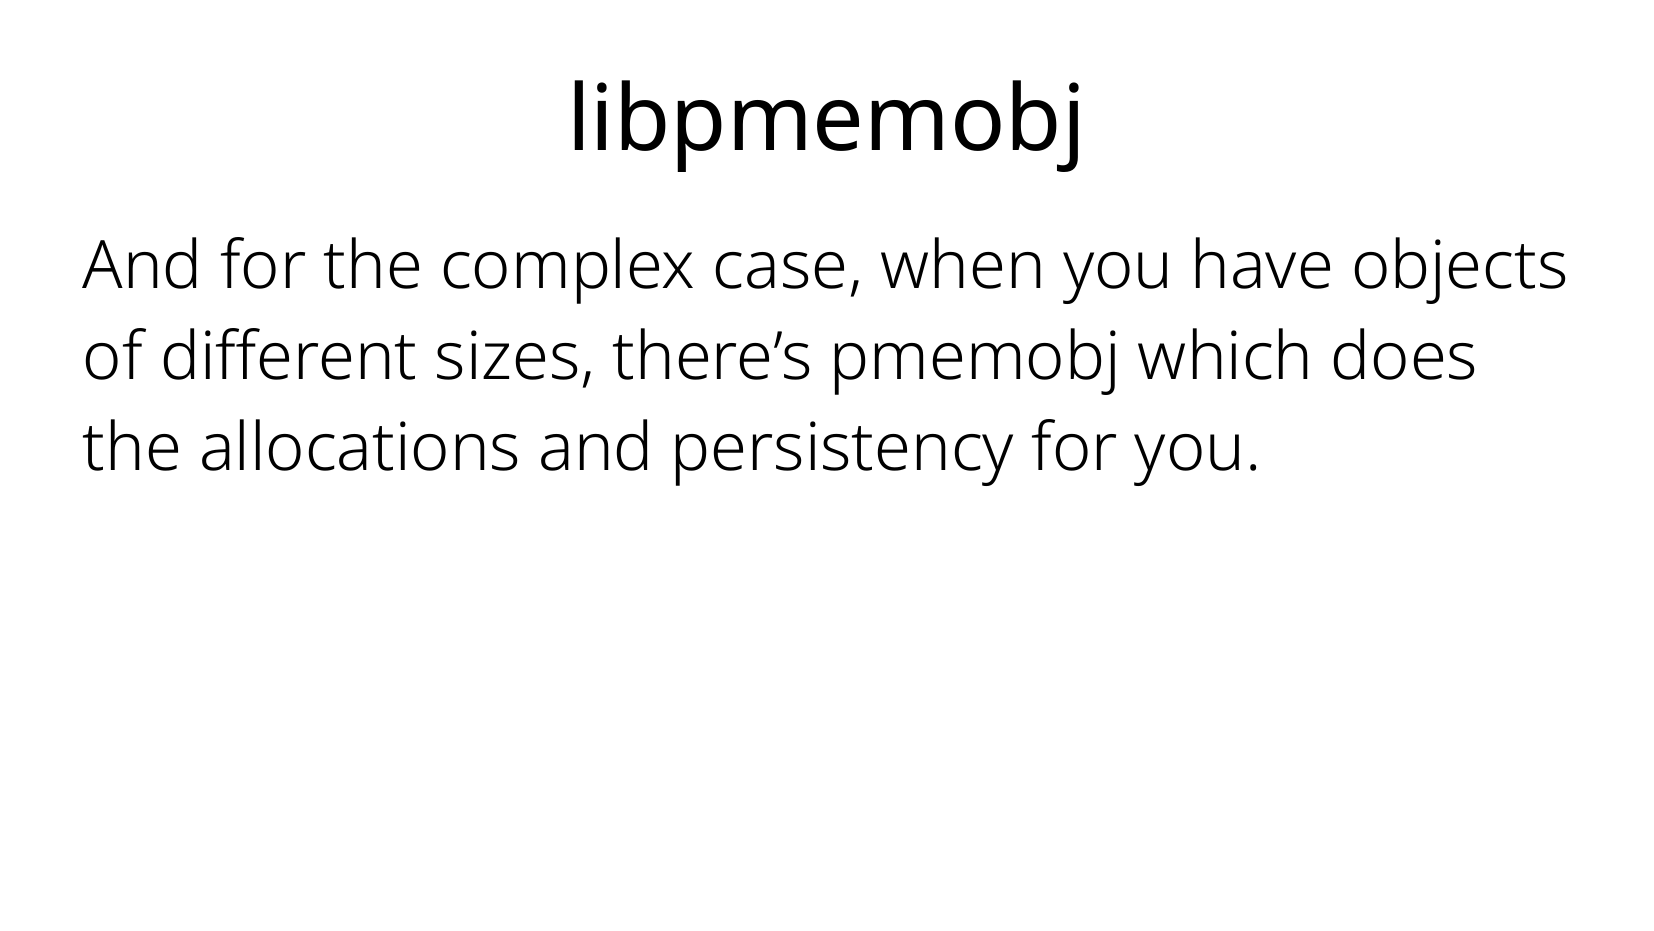

# libpmemobj
And for the complex case, when you have objects of different sizes, there’s pmemobj which does the allocations and persistency for you.